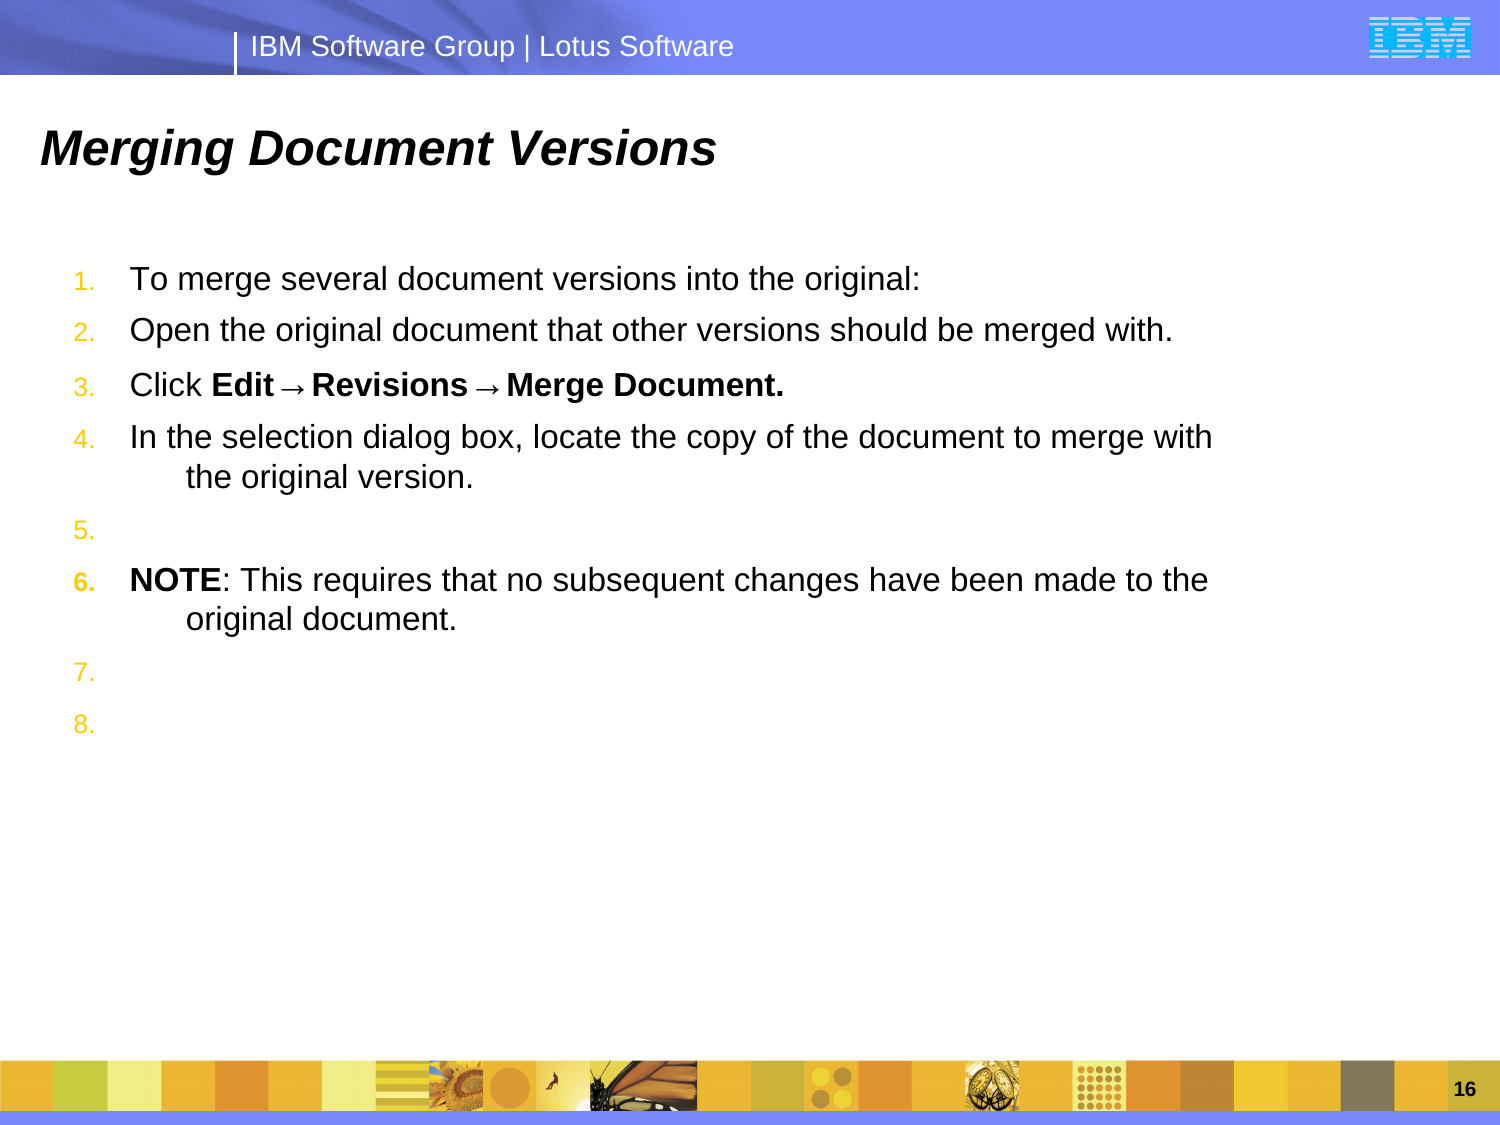

# Merging Document Versions
To merge several document versions into the original:
Open the original document that other versions should be merged with.
Click Edit→Revisions→Merge Document.
In the selection dialog box, locate the copy of the document to merge with the original version.
NOTE: This requires that no subsequent changes have been made to the original document.
16